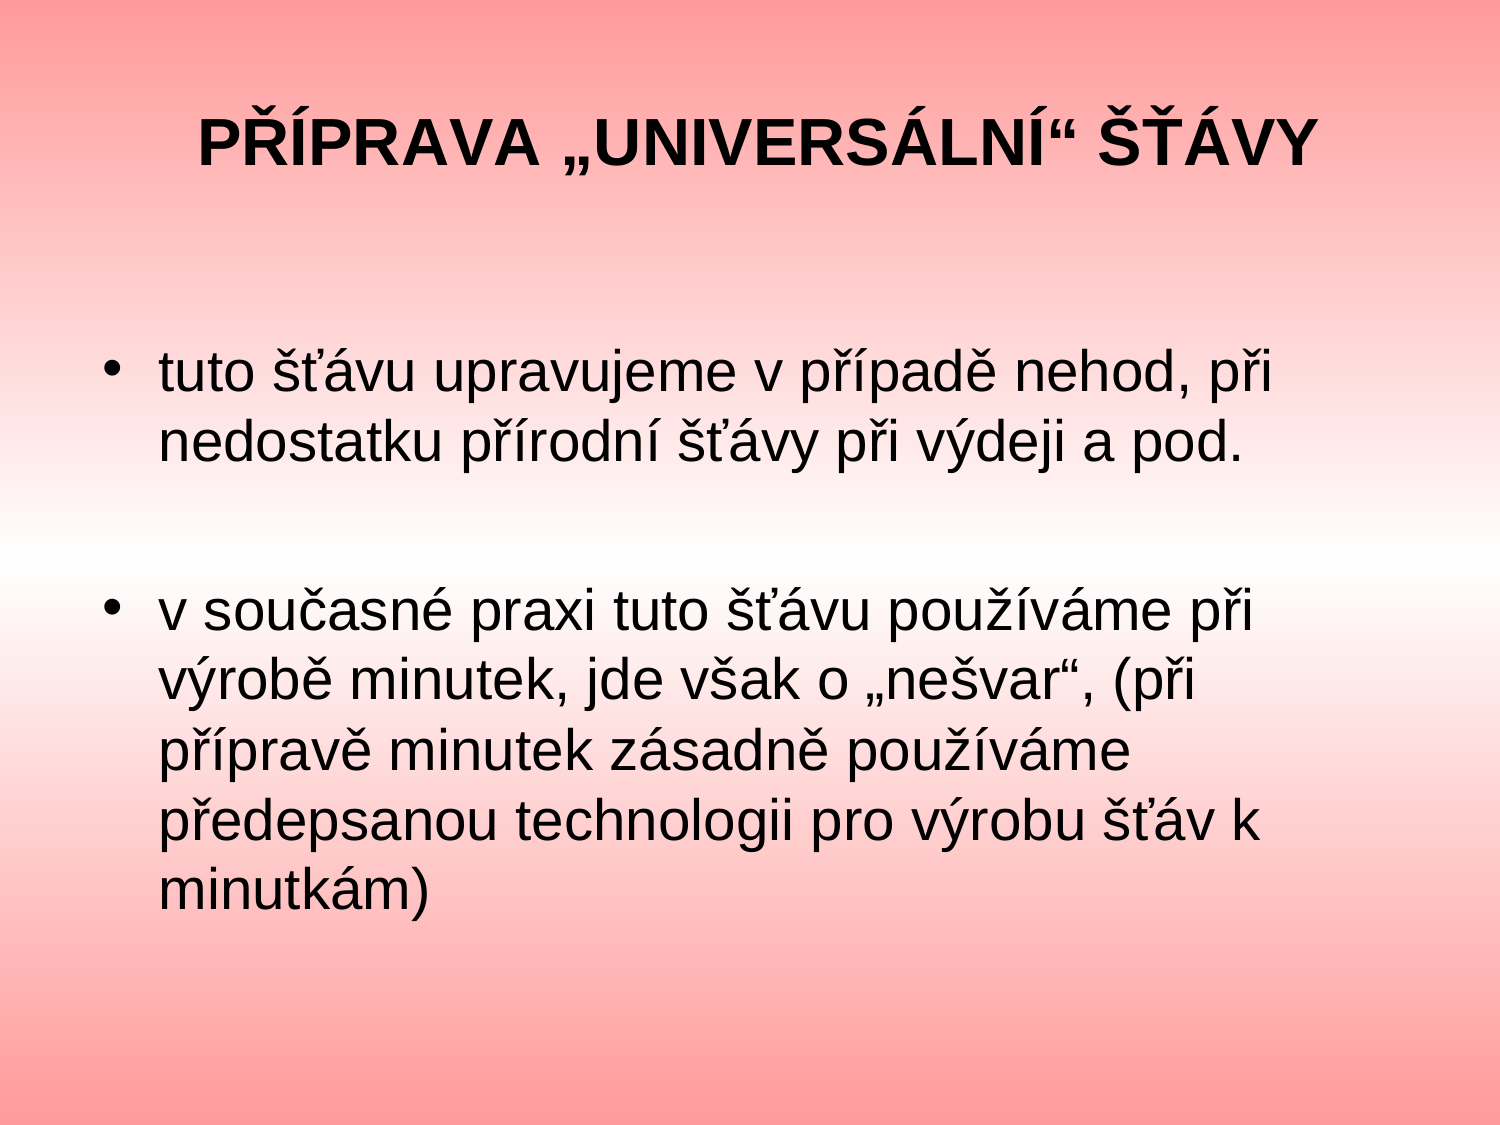

# PŘÍPRAVA „UNIVERSÁLNÍ“ ŠŤÁVY
tuto šťávu upravujeme v případě nehod, při nedostatku přírodní šťávy při výdeji a pod.
v současné praxi tuto šťávu používáme při výrobě minutek, jde však o „nešvar“, (při přípravě minutek zásadně používáme předepsanou technologii pro výrobu šťáv k minutkám)